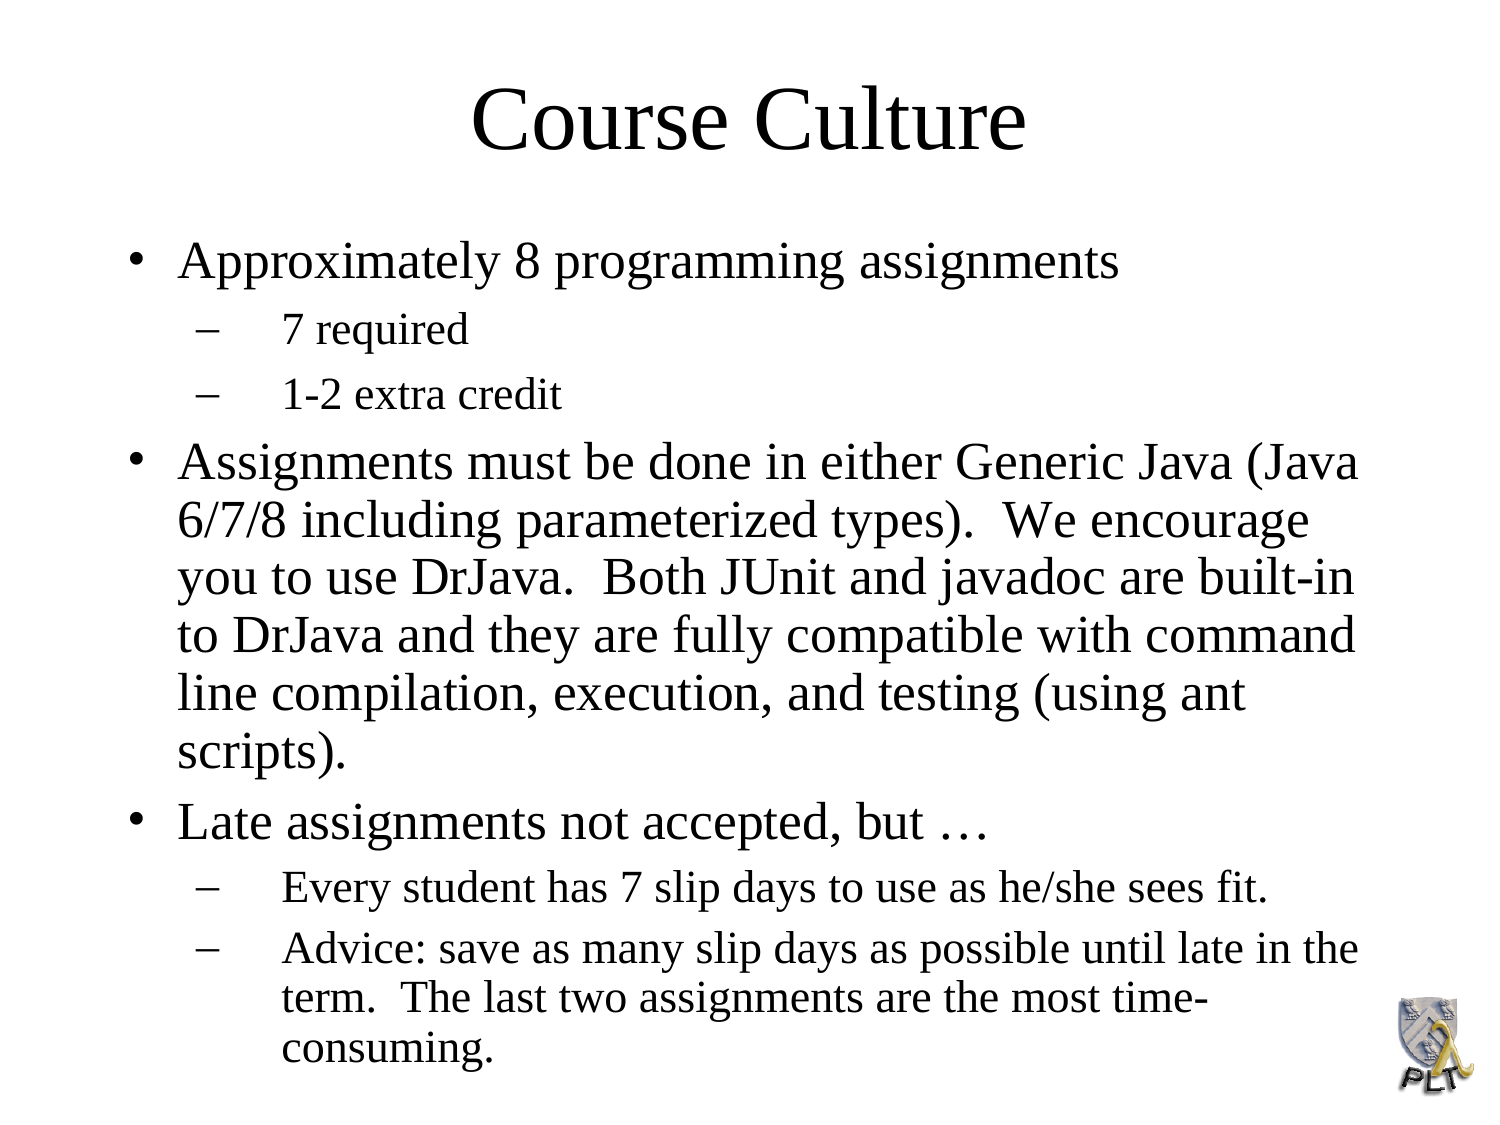

# Course Culture
Approximately 8 programming assignments
7 required
1-2 extra credit
Assignments must be done in either Generic Java (Java 6/7/8 including parameterized types). We encourage you to use DrJava. Both JUnit and javadoc are built-in to DrJava and they are fully compatible with command line compilation, execution, and testing (using ant scripts).
Late assignments not accepted, but …
Every student has 7 slip days to use as he/she sees fit.
Advice: save as many slip days as possible until late in the term. The last two assignments are the most time-consuming.